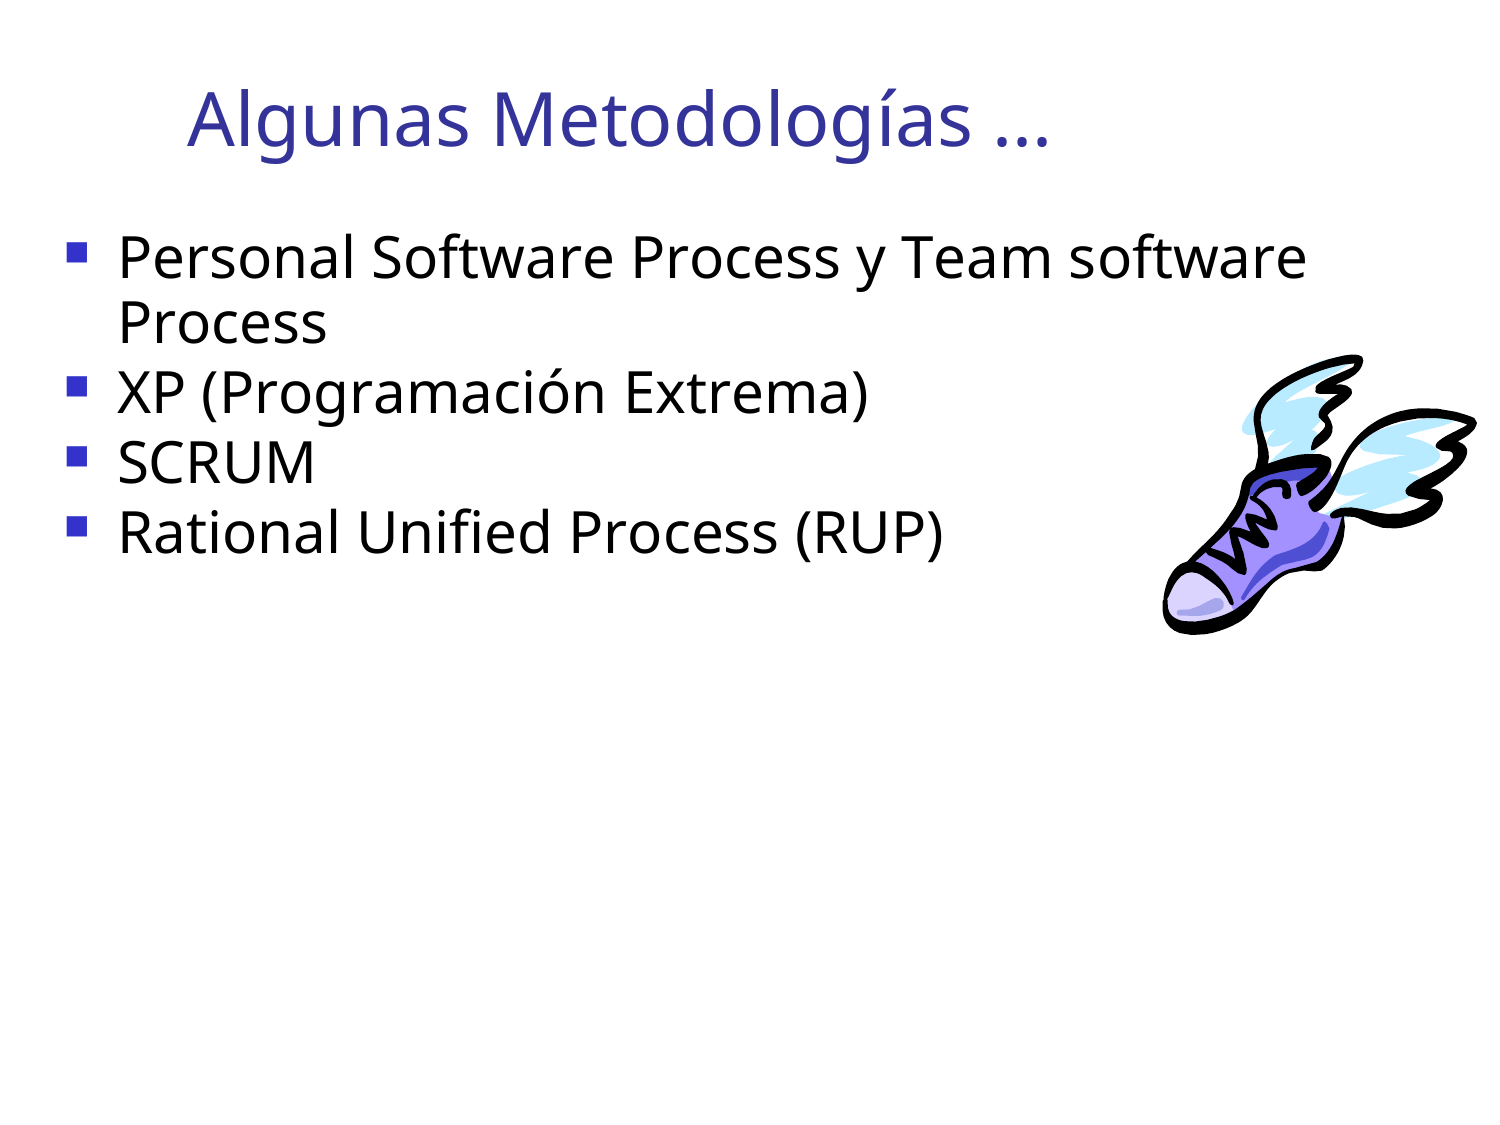

# Algunas Metodologías ...
Personal Software Process y Team software Process
XP (Programación Extrema)‏
SCRUM
Rational Unified Process (RUP)‏
3